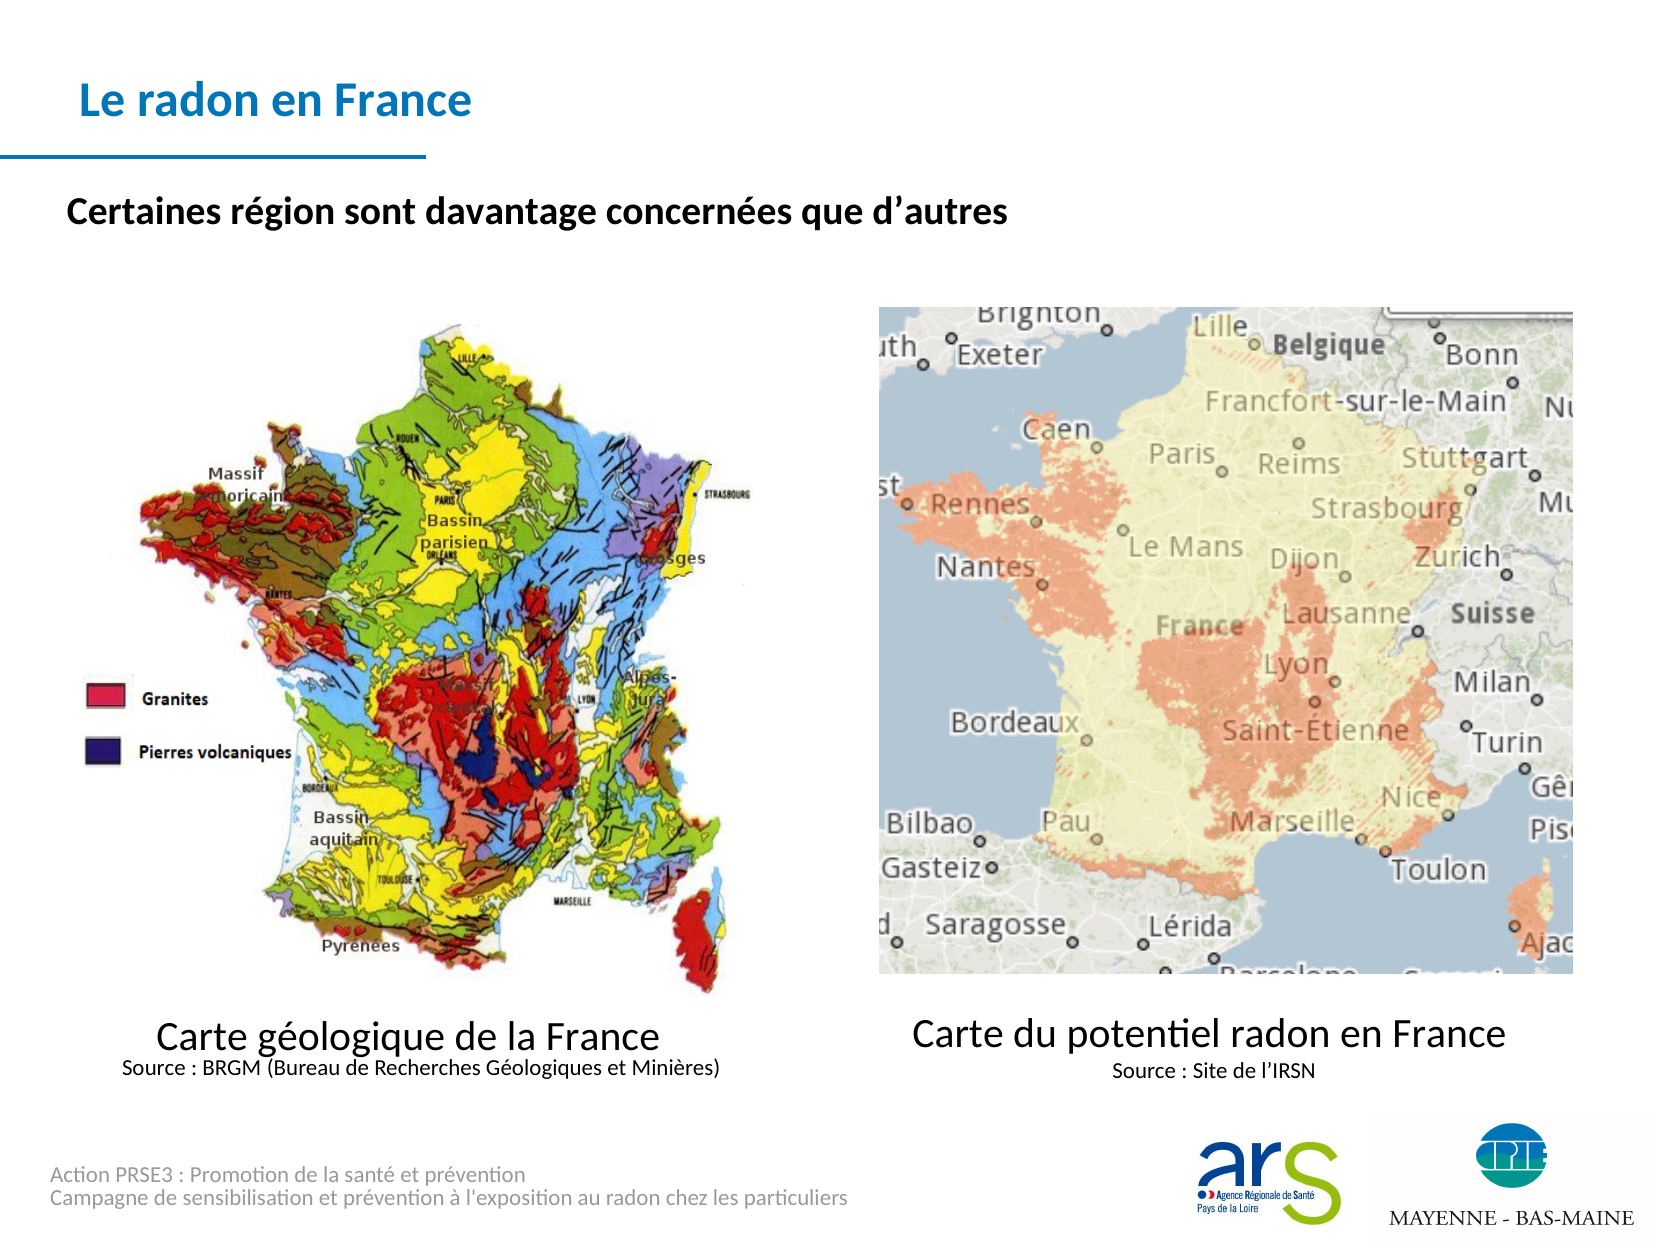

Le radon en France
Certaines région sont davantage concernées que d’autres
Carte du potentiel radon en France
Carte géologique de la France
Source : BRGM (Bureau de Recherches Géologiques et Minières)
Source : Site de l’IRSN
Action PRSE3 : Promotion de la santé et prévention
Campagne de sensibilisation et prévention à l'exposition au radon chez les particuliers